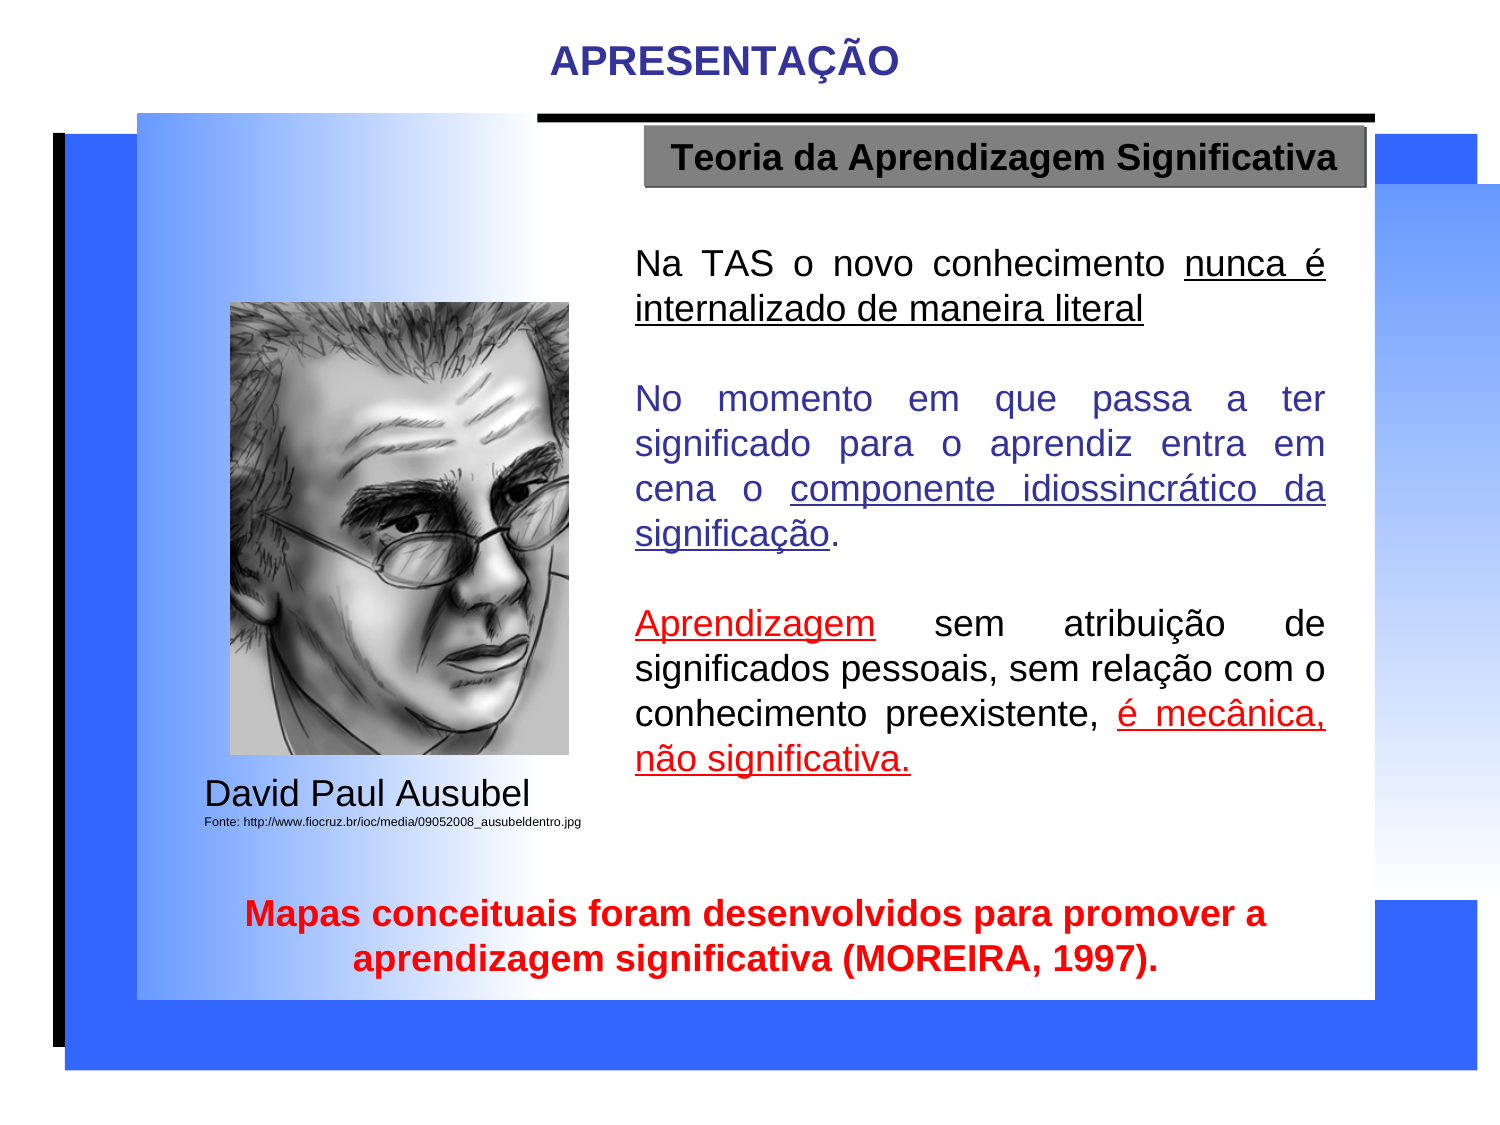

APRESENTAÇÃO
Teoria da Aprendizagem Significativa
Na TAS o novo conhecimento nunca é internalizado de maneira literal
No momento em que passa a ter significado para o aprendiz entra em cena o componente idiossincrático da significação.
Aprendizagem sem atribuição de significados pessoais, sem relação com o conhecimento preexistente, é mecânica, não significativa.
David Paul Ausubel
Fonte: http://www.fiocruz.br/ioc/media/09052008_ausubeldentro.jpg
Mapas conceituais foram desenvolvidos para promover a aprendizagem significativa (MOREIRA, 1997).